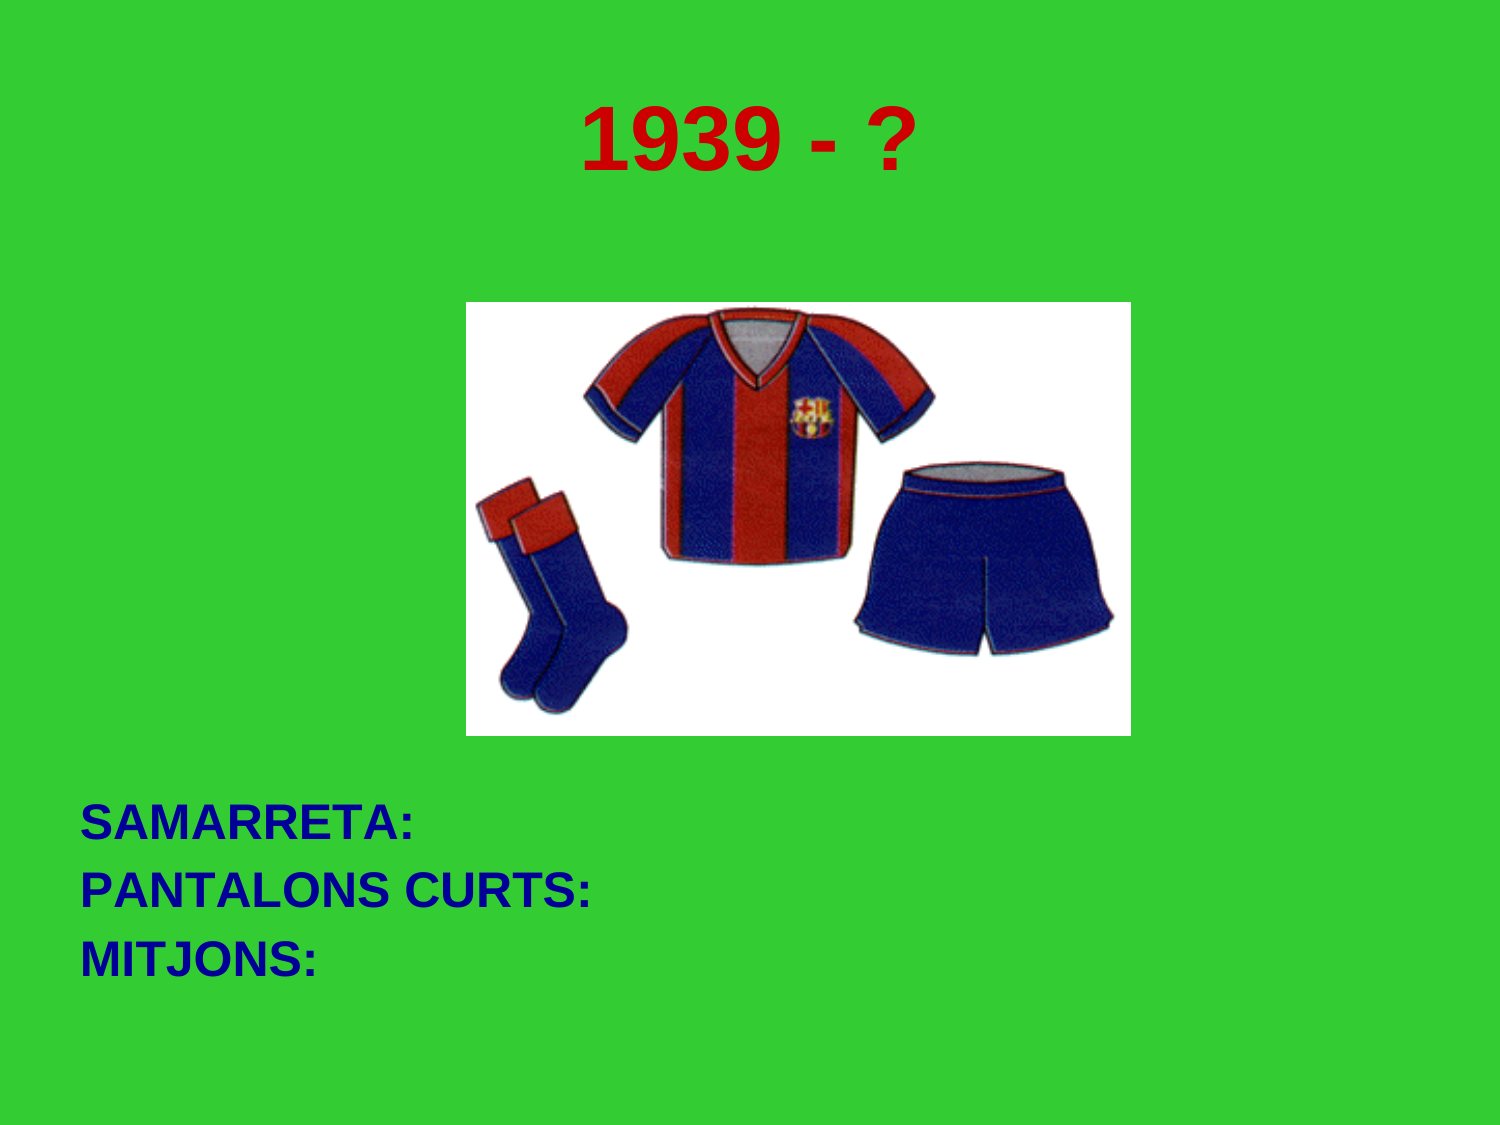

# 1939 - ?
SAMARRETA:
PANTALONS CURTS:
MITJONS: